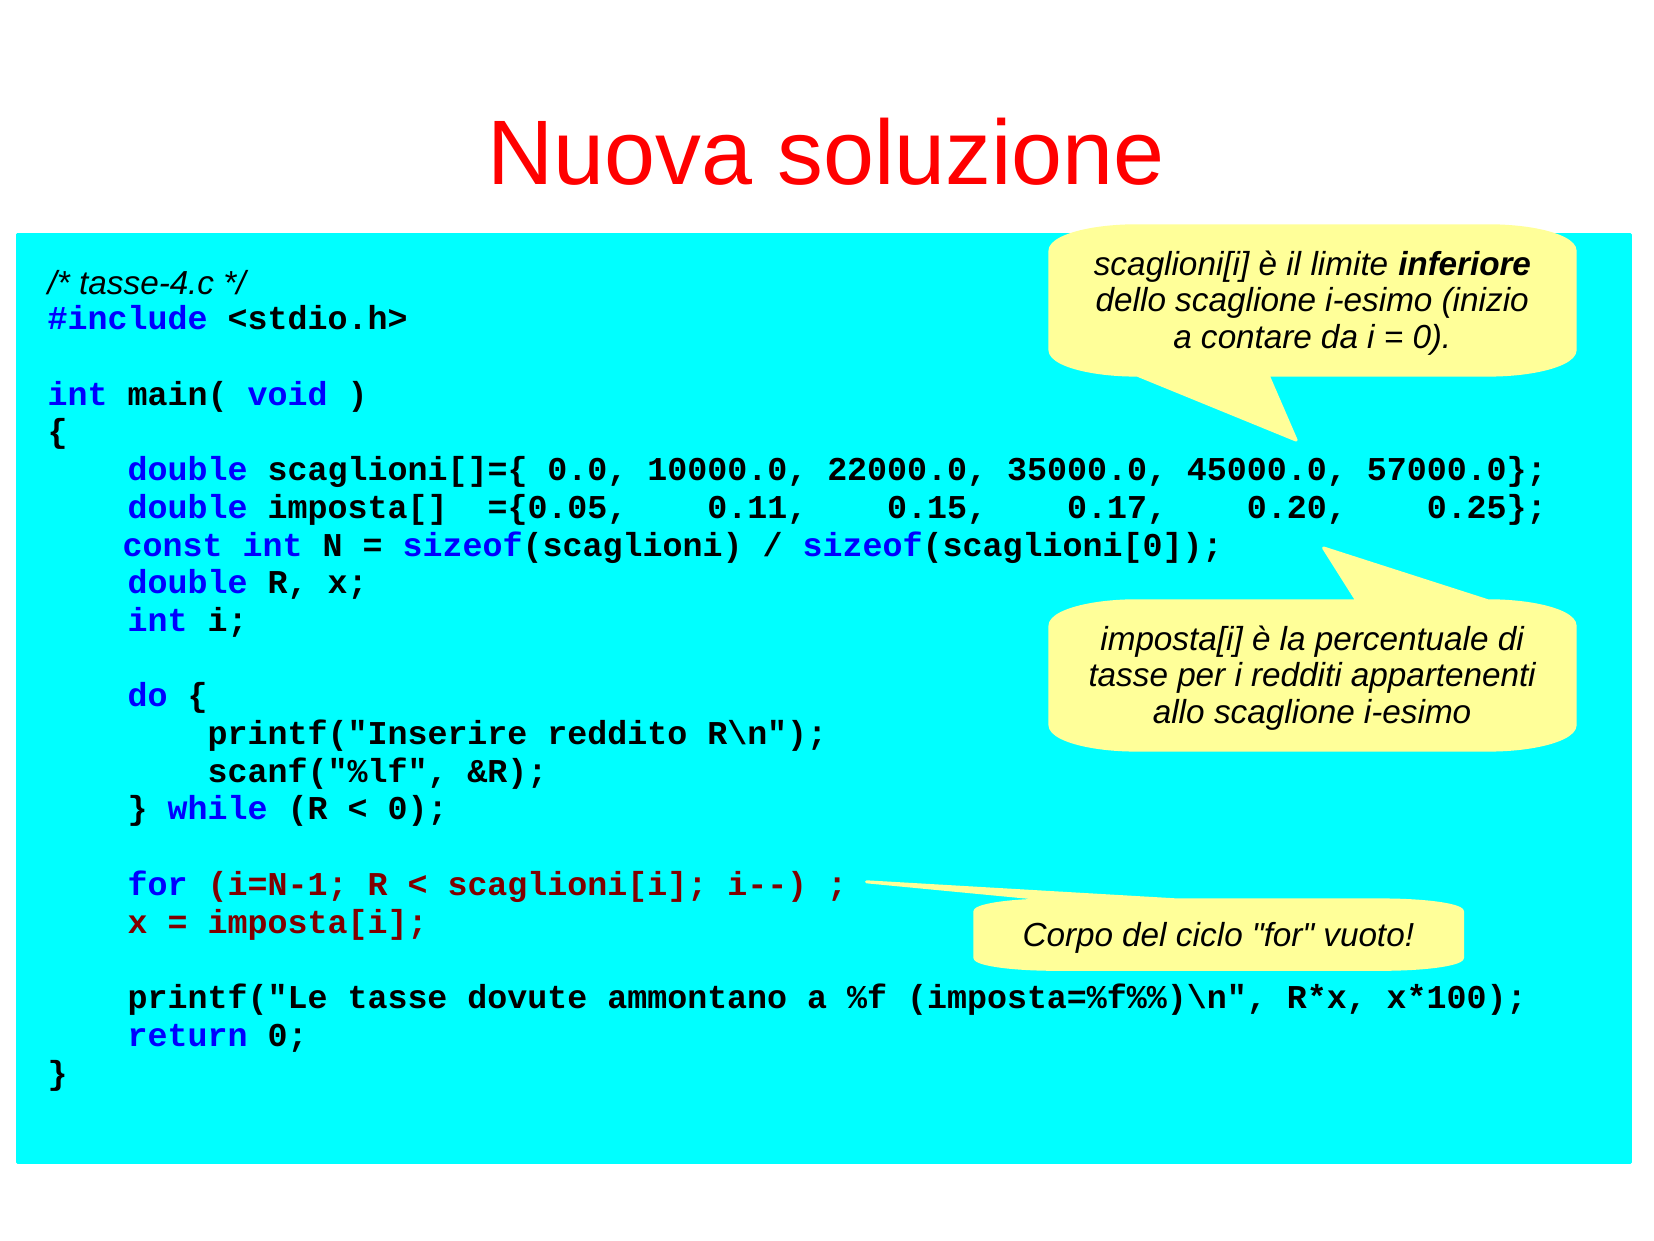

# Nuova soluzione
scaglioni[i] è il limite inferiore dello scaglione i-esimo (inizio a contare da i = 0).
/* tasse-4.c */
#include <stdio.h>
int main( void )
{
 double scaglioni[]={ 0.0, 10000.0, 22000.0, 35000.0, 45000.0, 57000.0};
 double imposta[] ={0.05, 0.11, 0.15, 0.17, 0.20, 0.25};
	const int N = sizeof(scaglioni) / sizeof(scaglioni[0]);
 double R, x;
 int i;
 do {
 printf("Inserire reddito R\n");
 scanf("%lf", &R);
 } while (R < 0);
 for (i=N-1; R < scaglioni[i]; i--) ;
 x = imposta[i];
 printf("Le tasse dovute ammontano a %f (imposta=%f%%)\n", R*x, x*100);
 return 0;
}
imposta[i] è la percentuale di tasse per i redditi appartenenti allo scaglione i-esimo
Corpo del ciclo "for" vuoto!
Algoritmi su Array
32